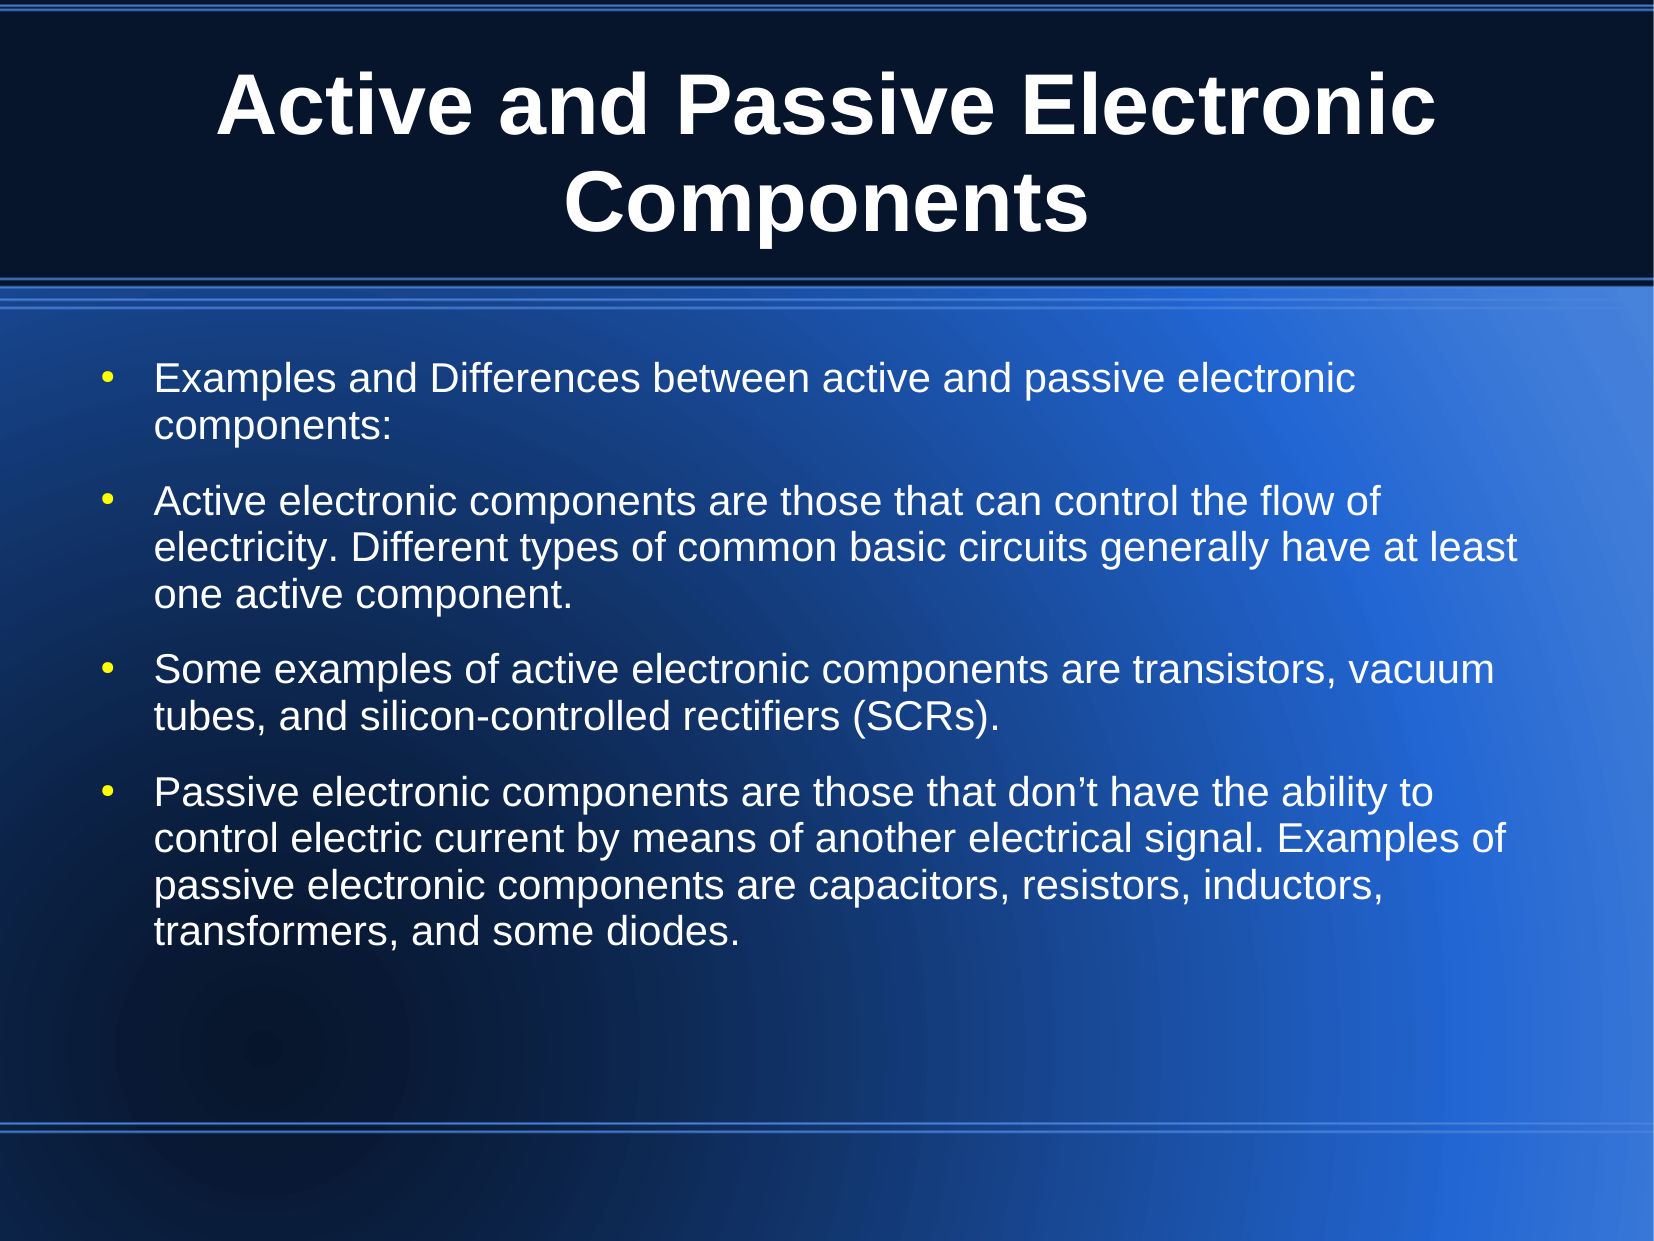

# Active and Passive Electronic Components
Examples and Differences between active and passive electronic components:
Active electronic components are those that can control the flow of electricity. Different types of common basic circuits generally have at least one active component.
Some examples of active electronic components are transistors, vacuum tubes, and silicon-controlled rectifiers (SCRs).
Passive electronic components are those that don’t have the ability to control electric current by means of another electrical signal. Examples of passive electronic components are capacitors, resistors, inductors, transformers, and some diodes.